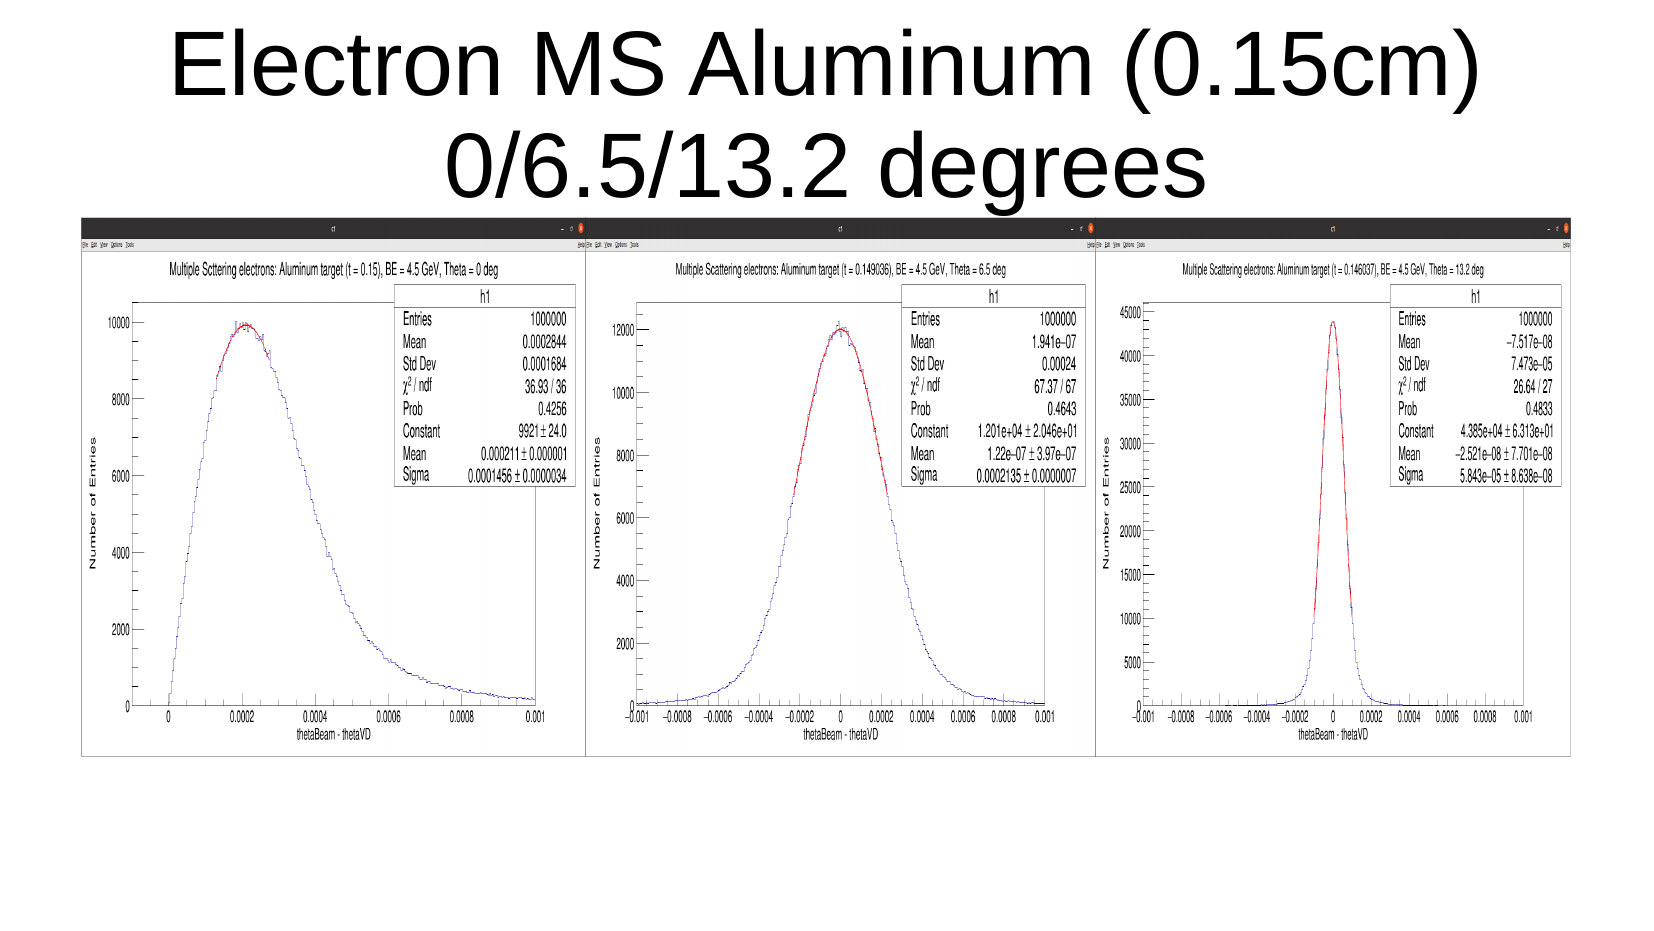

# Electron MS Aluminum (0.15cm) 0/6.5/13.2 degrees